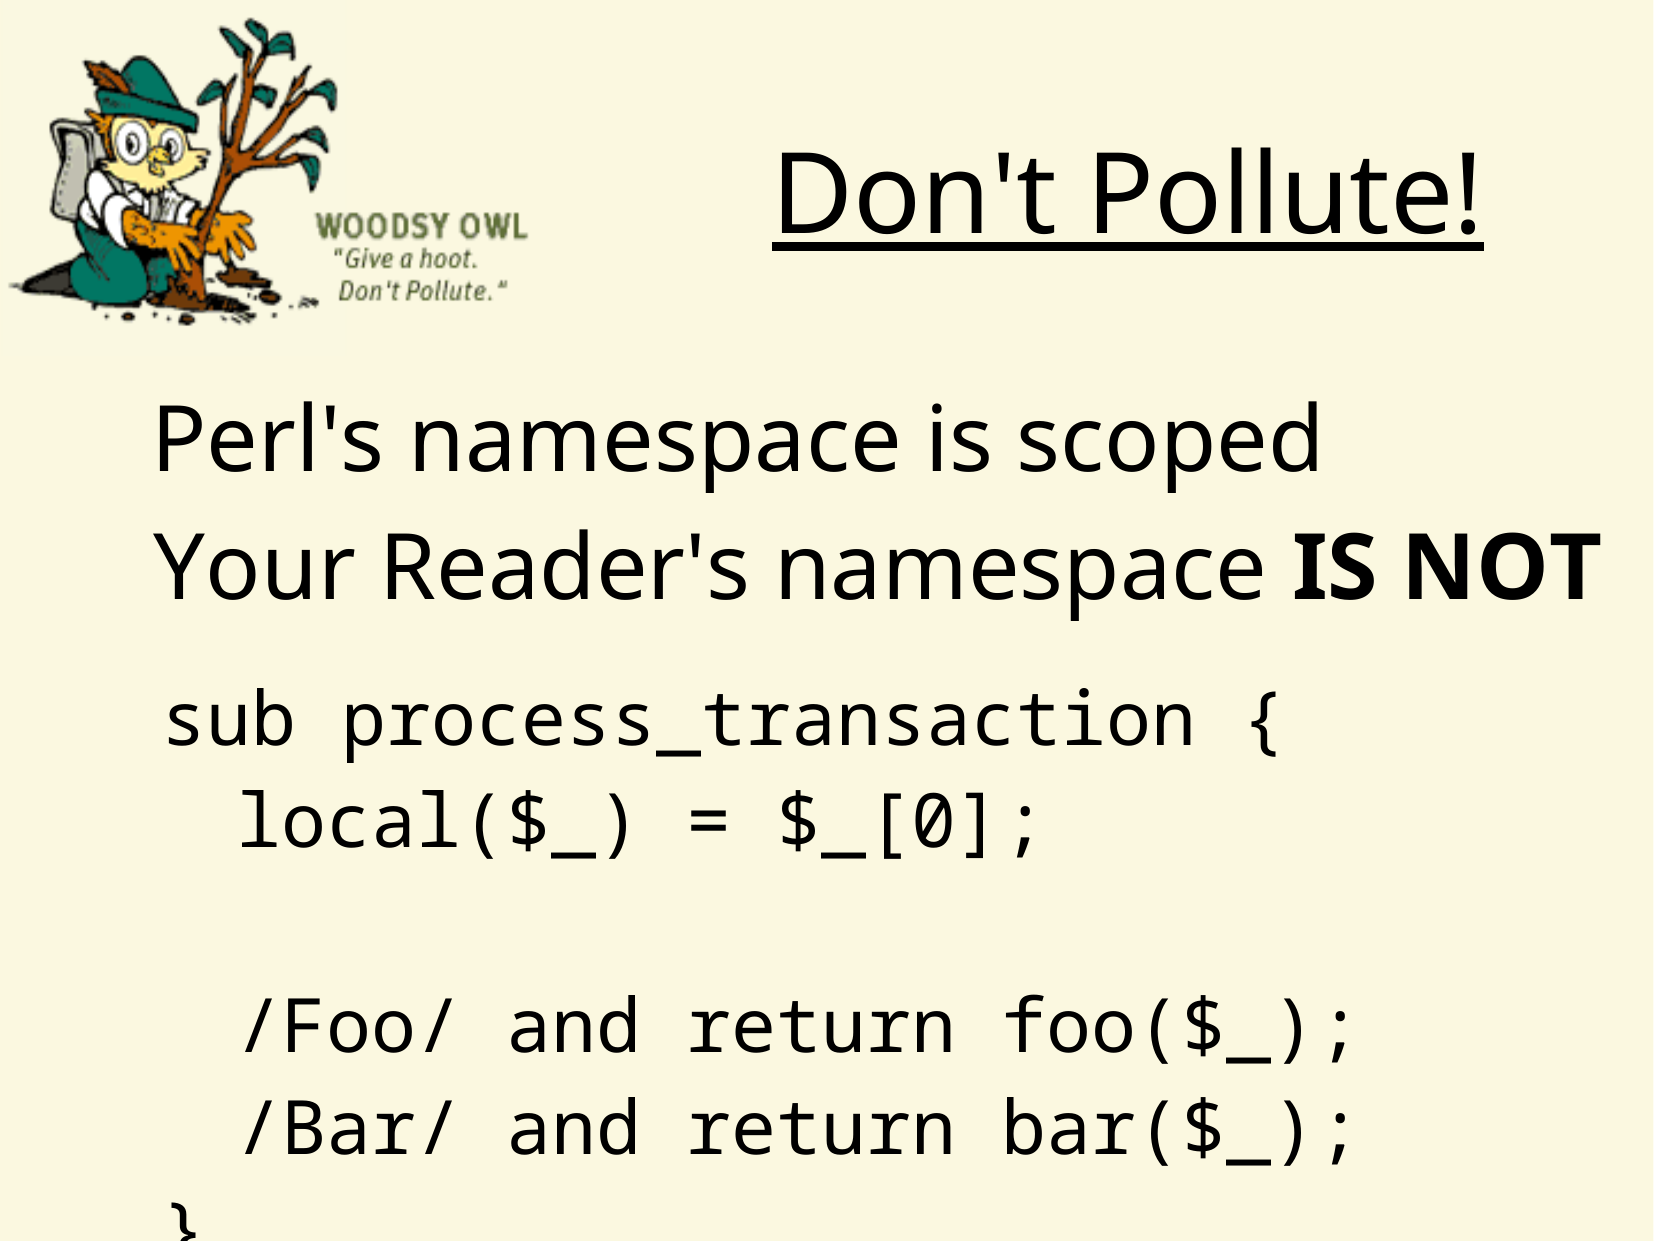

Don't Pollute!
Perl's namespace is scoped
Your Reader's namespace IS NOT
sub process_transaction {
	local($_) = $_[0];
	/Foo/ and return foo($_);
	/Bar/ and return bar($_);
}